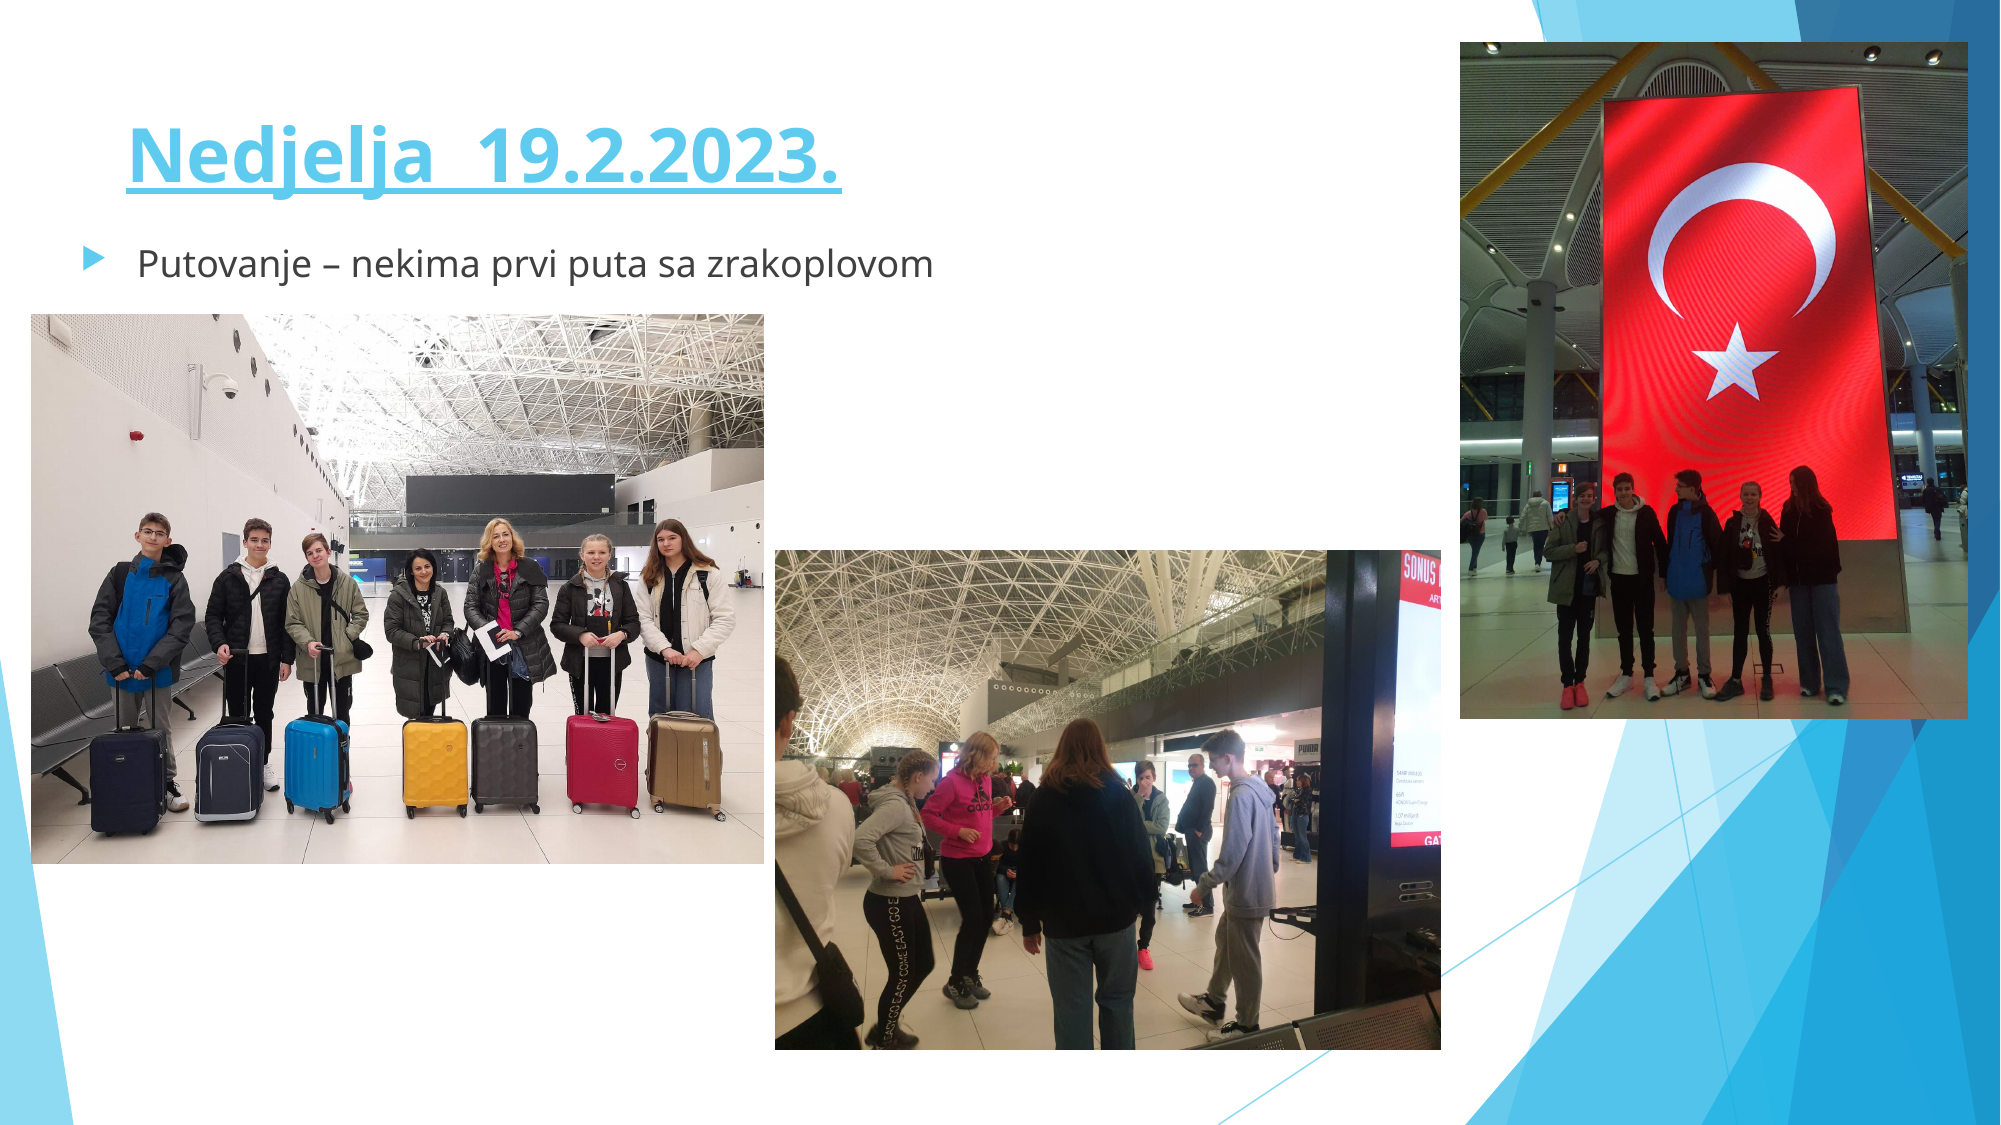

# Nedjelja 19.2.2023.
Putovanje – nekima prvi puta sa zrakoplovom